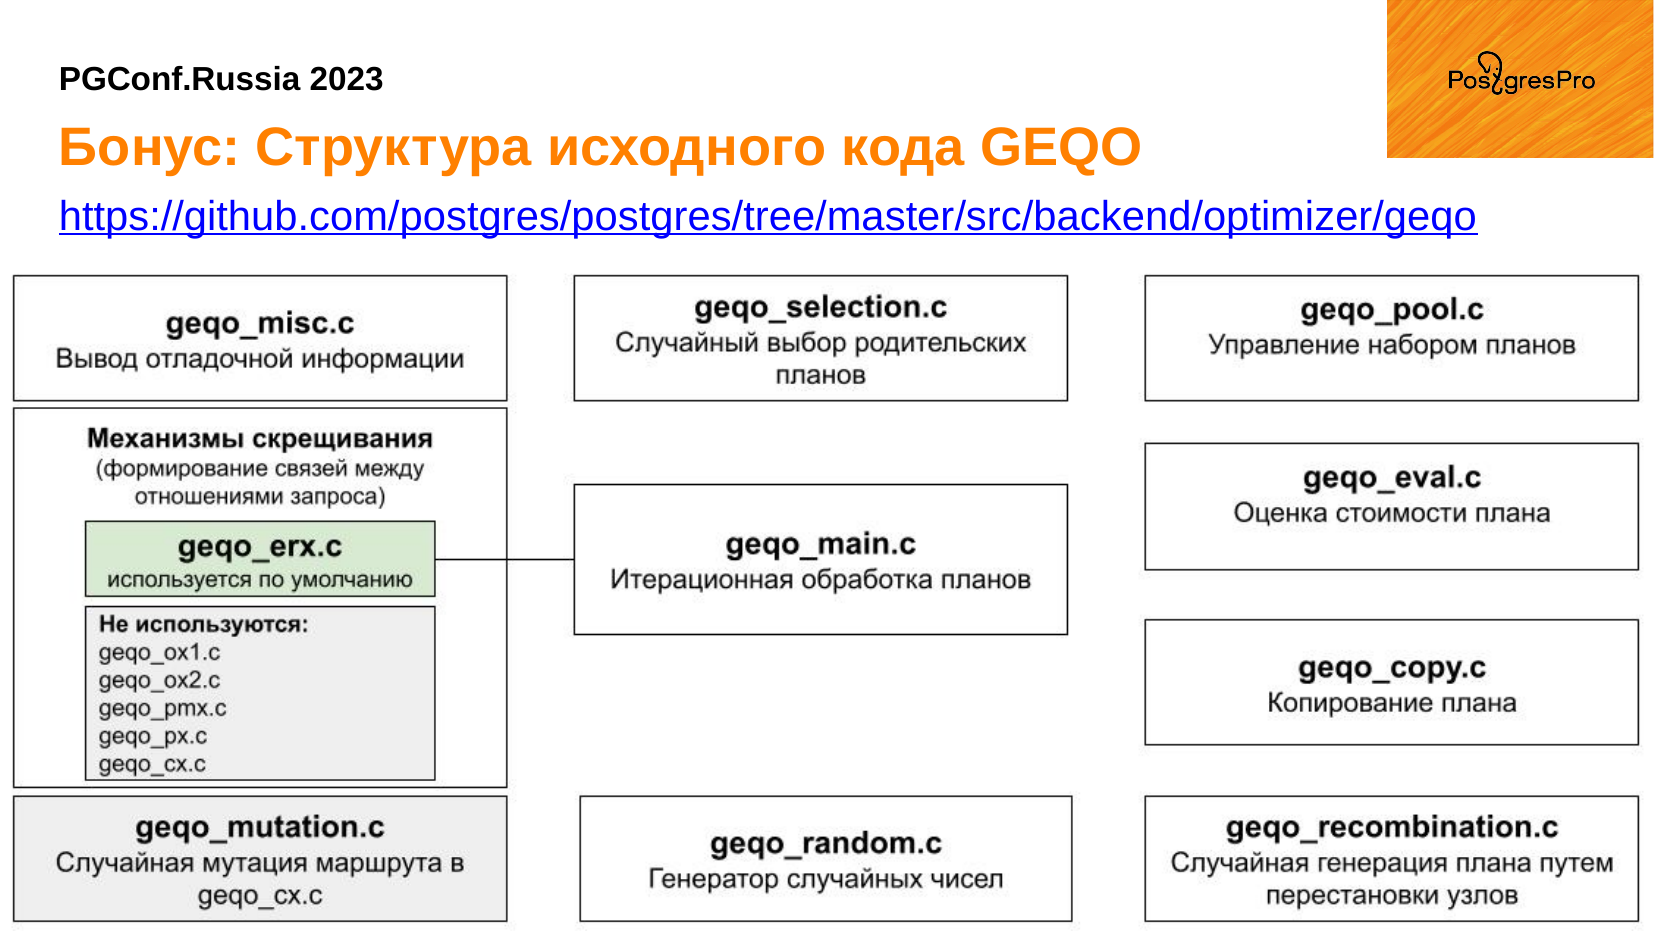

PGConf.Russia 2023
Бонус: Структура исходного кода GEQO
https://github.com/postgres/postgres/tree/master/src/backend/optimizer/geqo